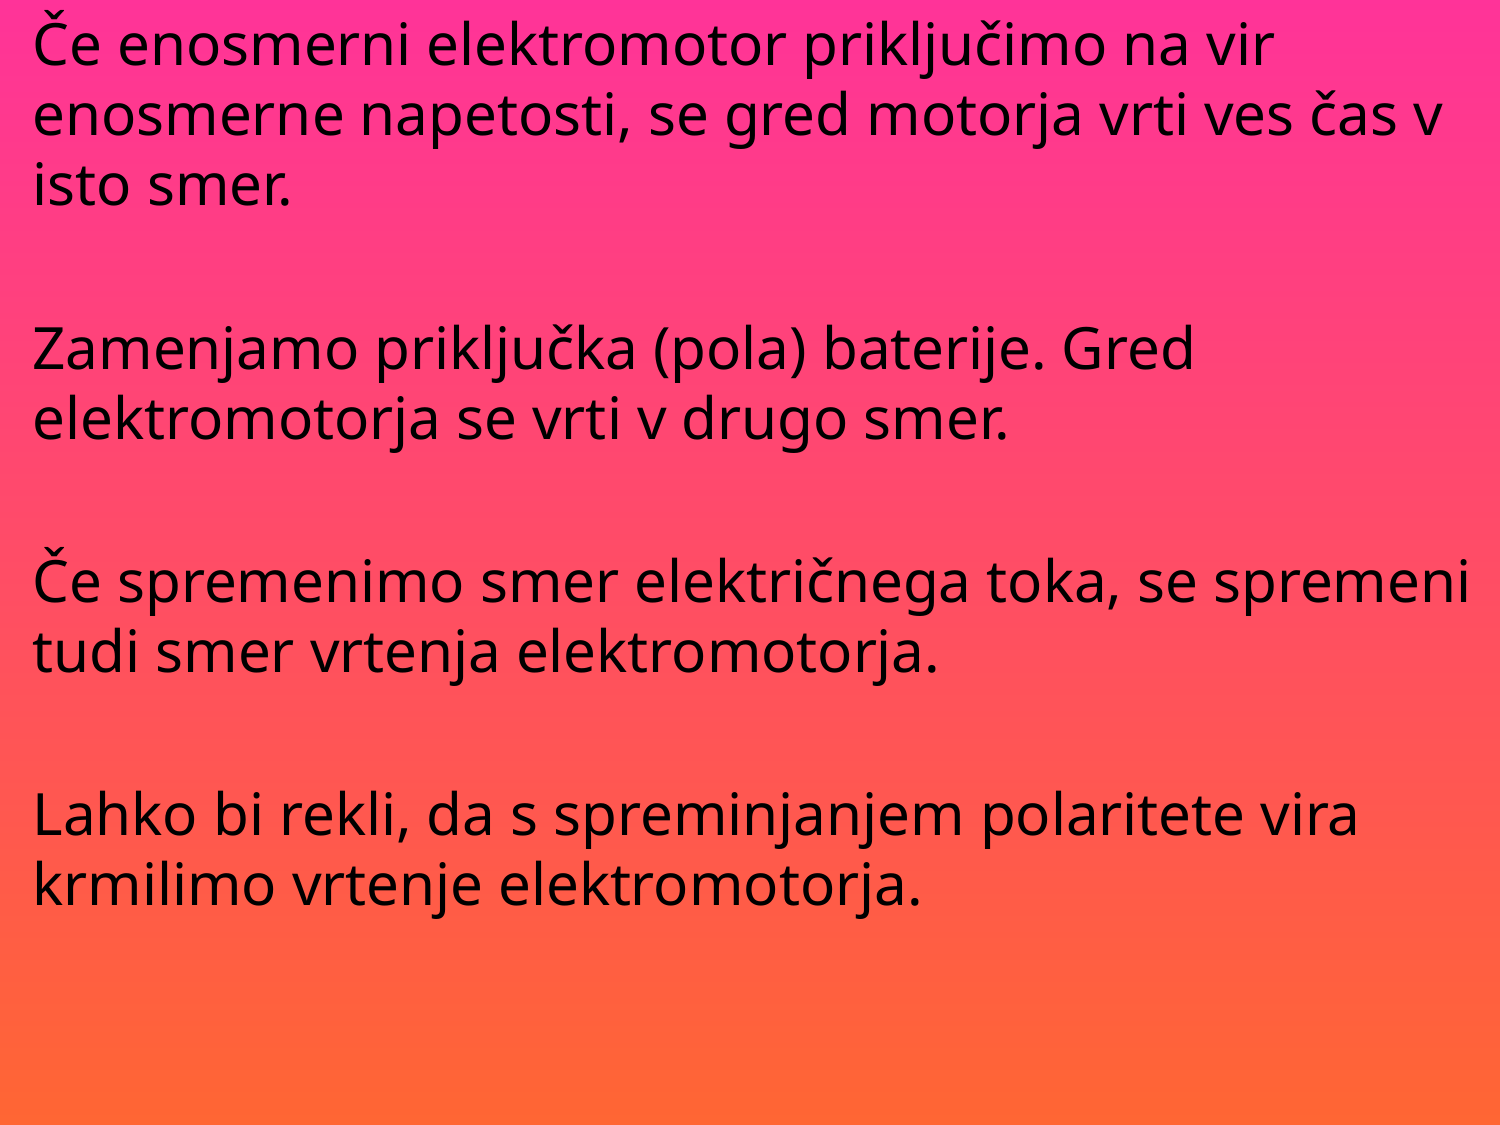

# Če enosmerni elektromotor priključimo na vir enosmerne napetosti, se gred motorja vrti ves čas v isto smer.
Zamenjamo priključka (pola) baterije. Gred elektromotorja se vrti v drugo smer.
Če spremenimo smer električnega toka, se spremeni tudi smer vrtenja elektromotorja.
Lahko bi rekli, da s spreminjanjem polaritete vira krmilimo vrtenje elektromotorja.